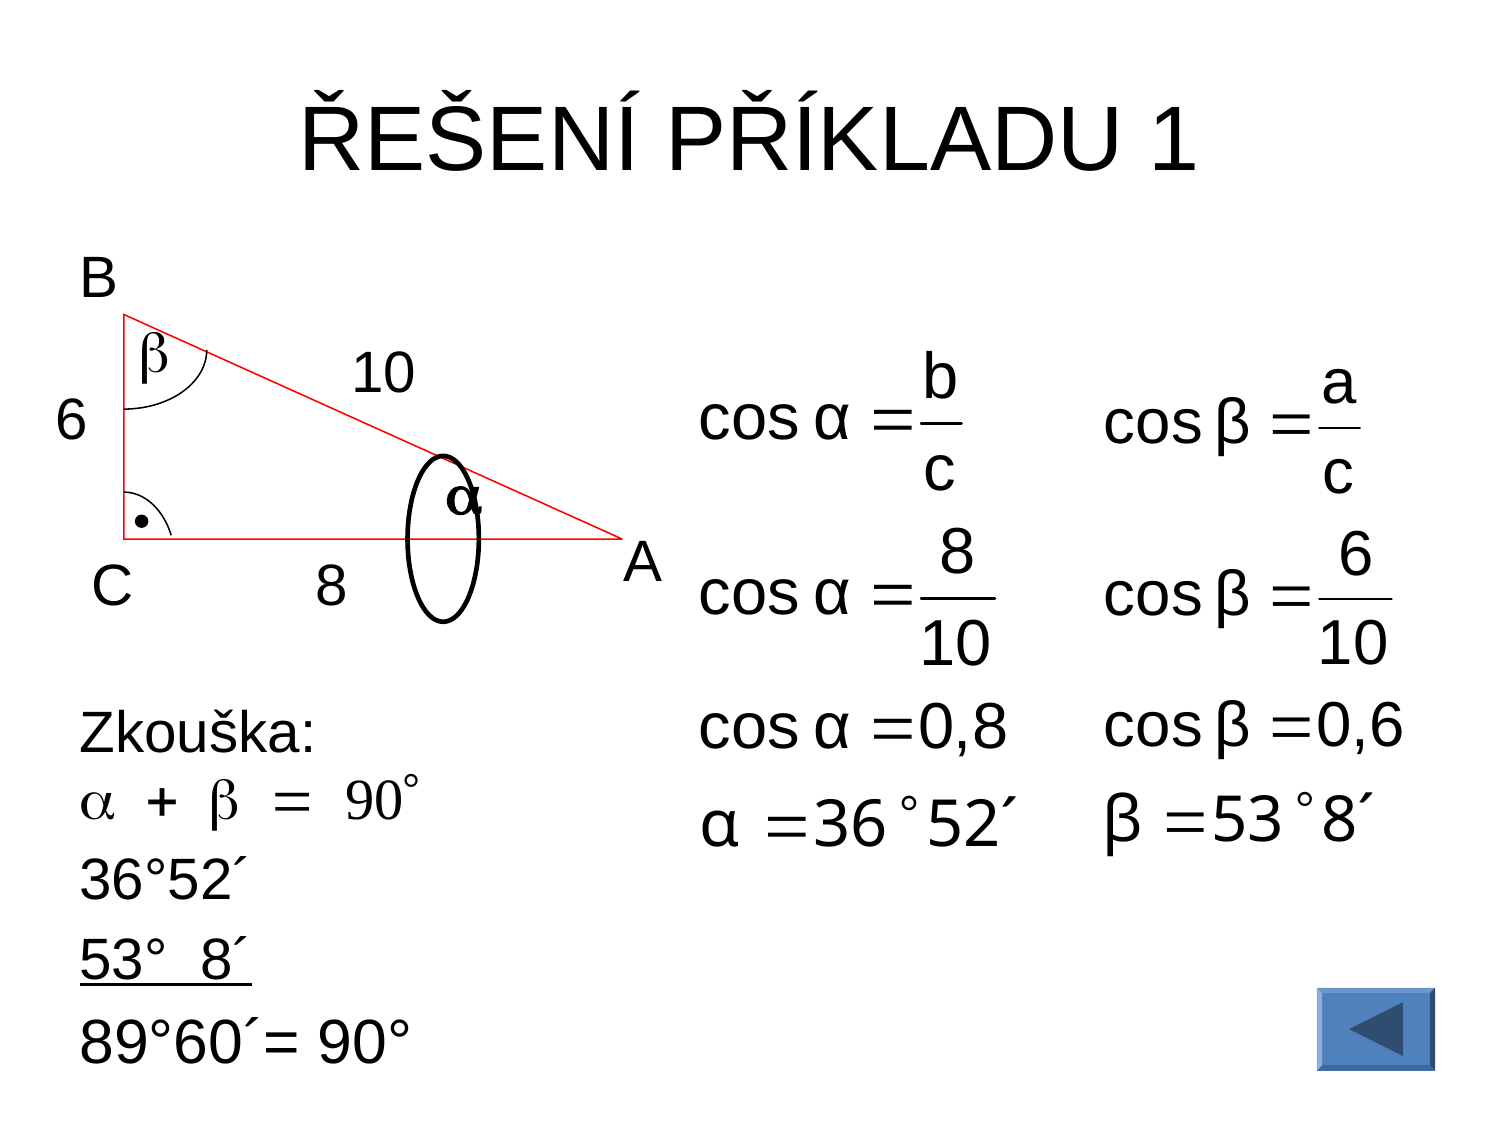

# ŘEŠENÍ PŘÍKLADU 1
B

10
6

A
C
8
Zkouška:

36°52´
53° 8´
89°60´= 90°